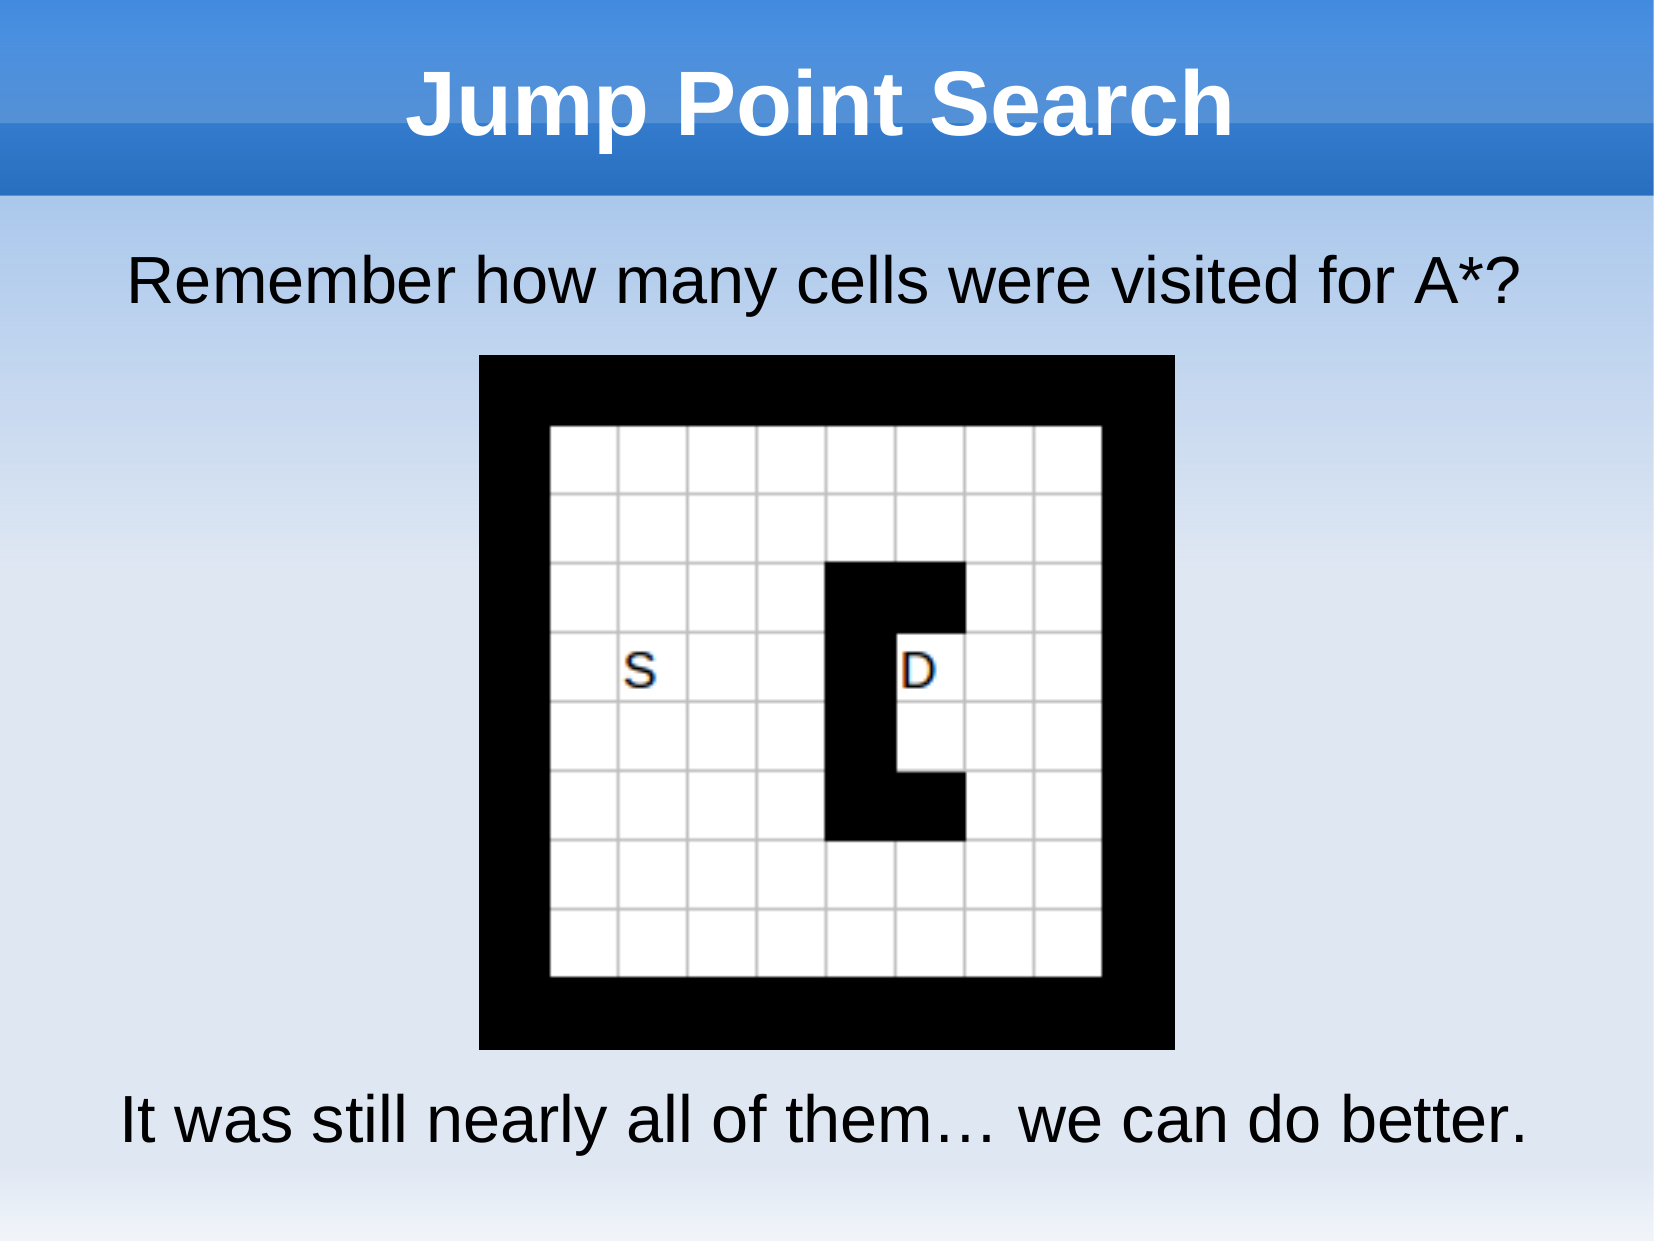

# Jump Point Search
Remember how many cells were visited for A*?
It was still nearly all of them… we can do better.